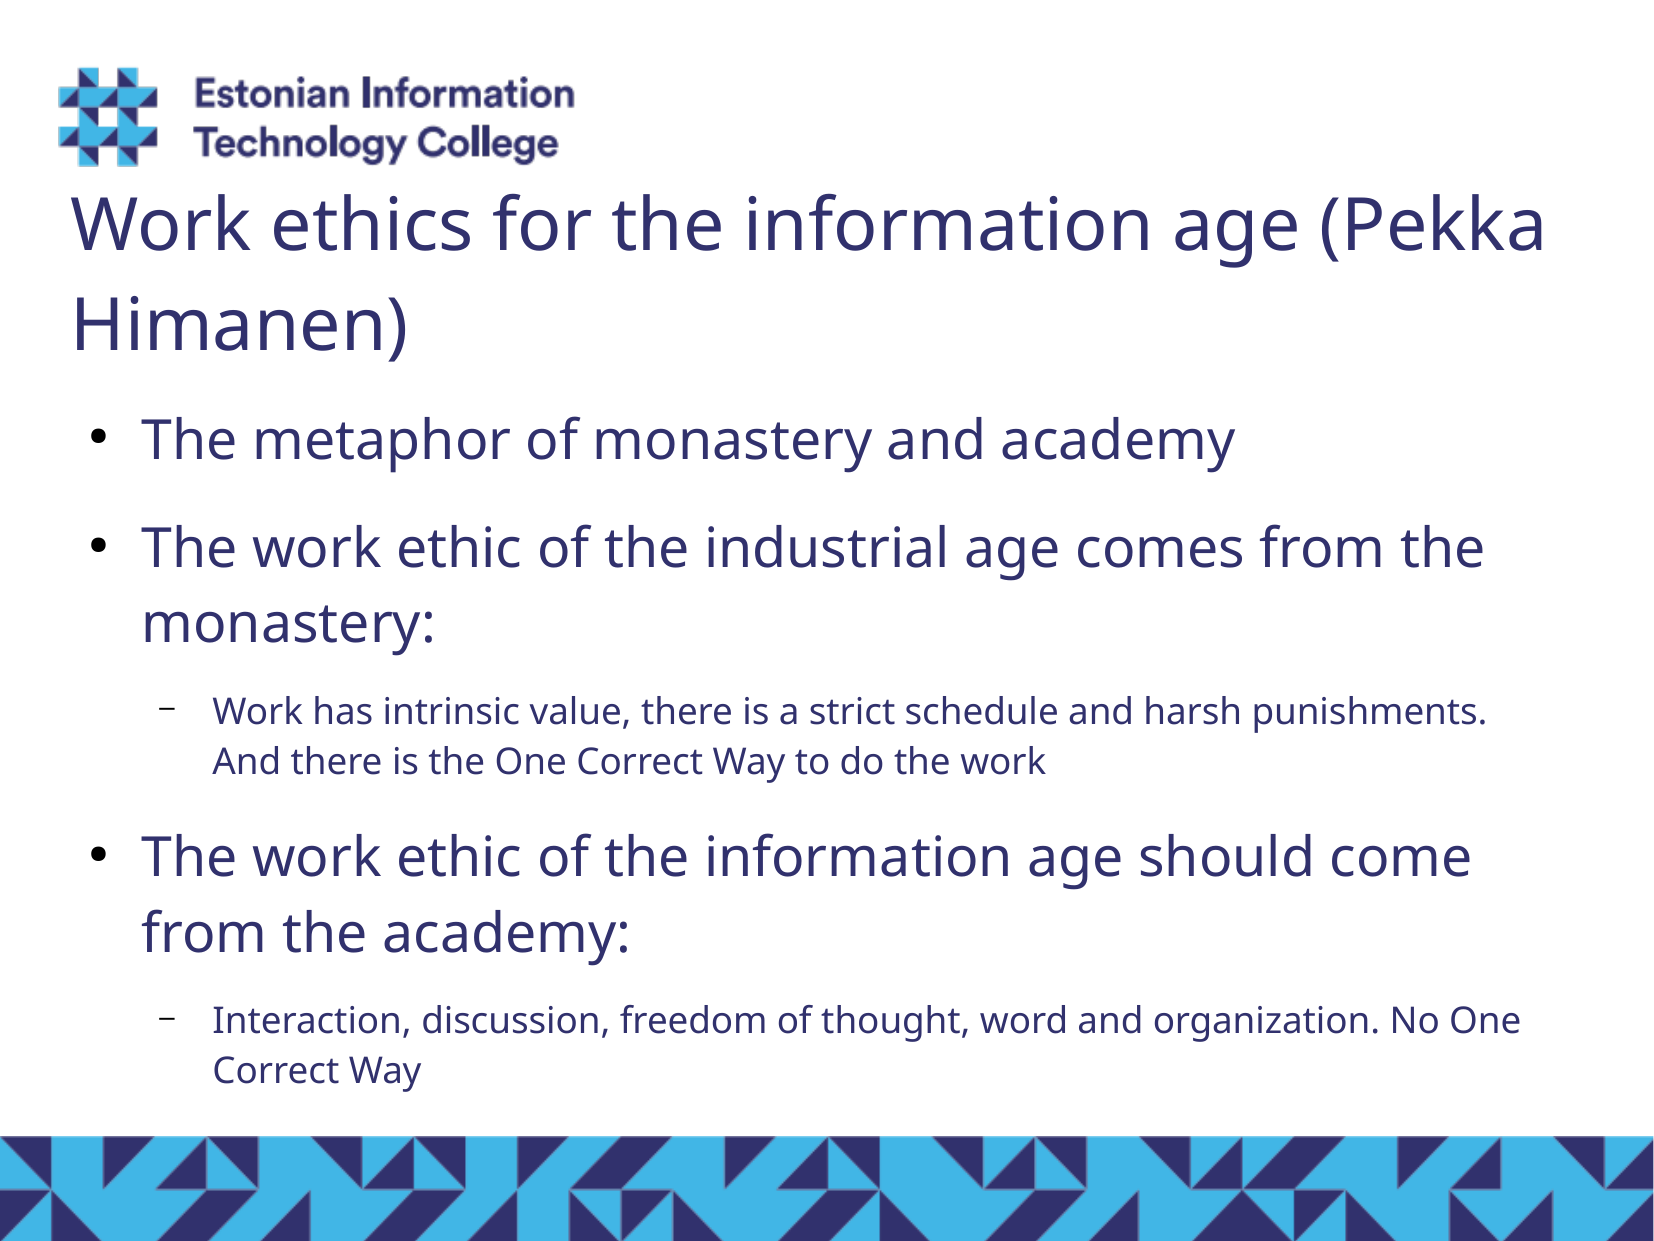

# Work ethics for the information age (Pekka Himanen)
The metaphor of monastery and academy
The work ethic of the industrial age comes from the monastery:
Work has intrinsic value, there is a strict schedule and harsh punishments. And there is the One Correct Way to do the work
The work ethic of the information age should come from the academy:
Interaction, discussion, freedom of thought, word and organization. No One Correct Way